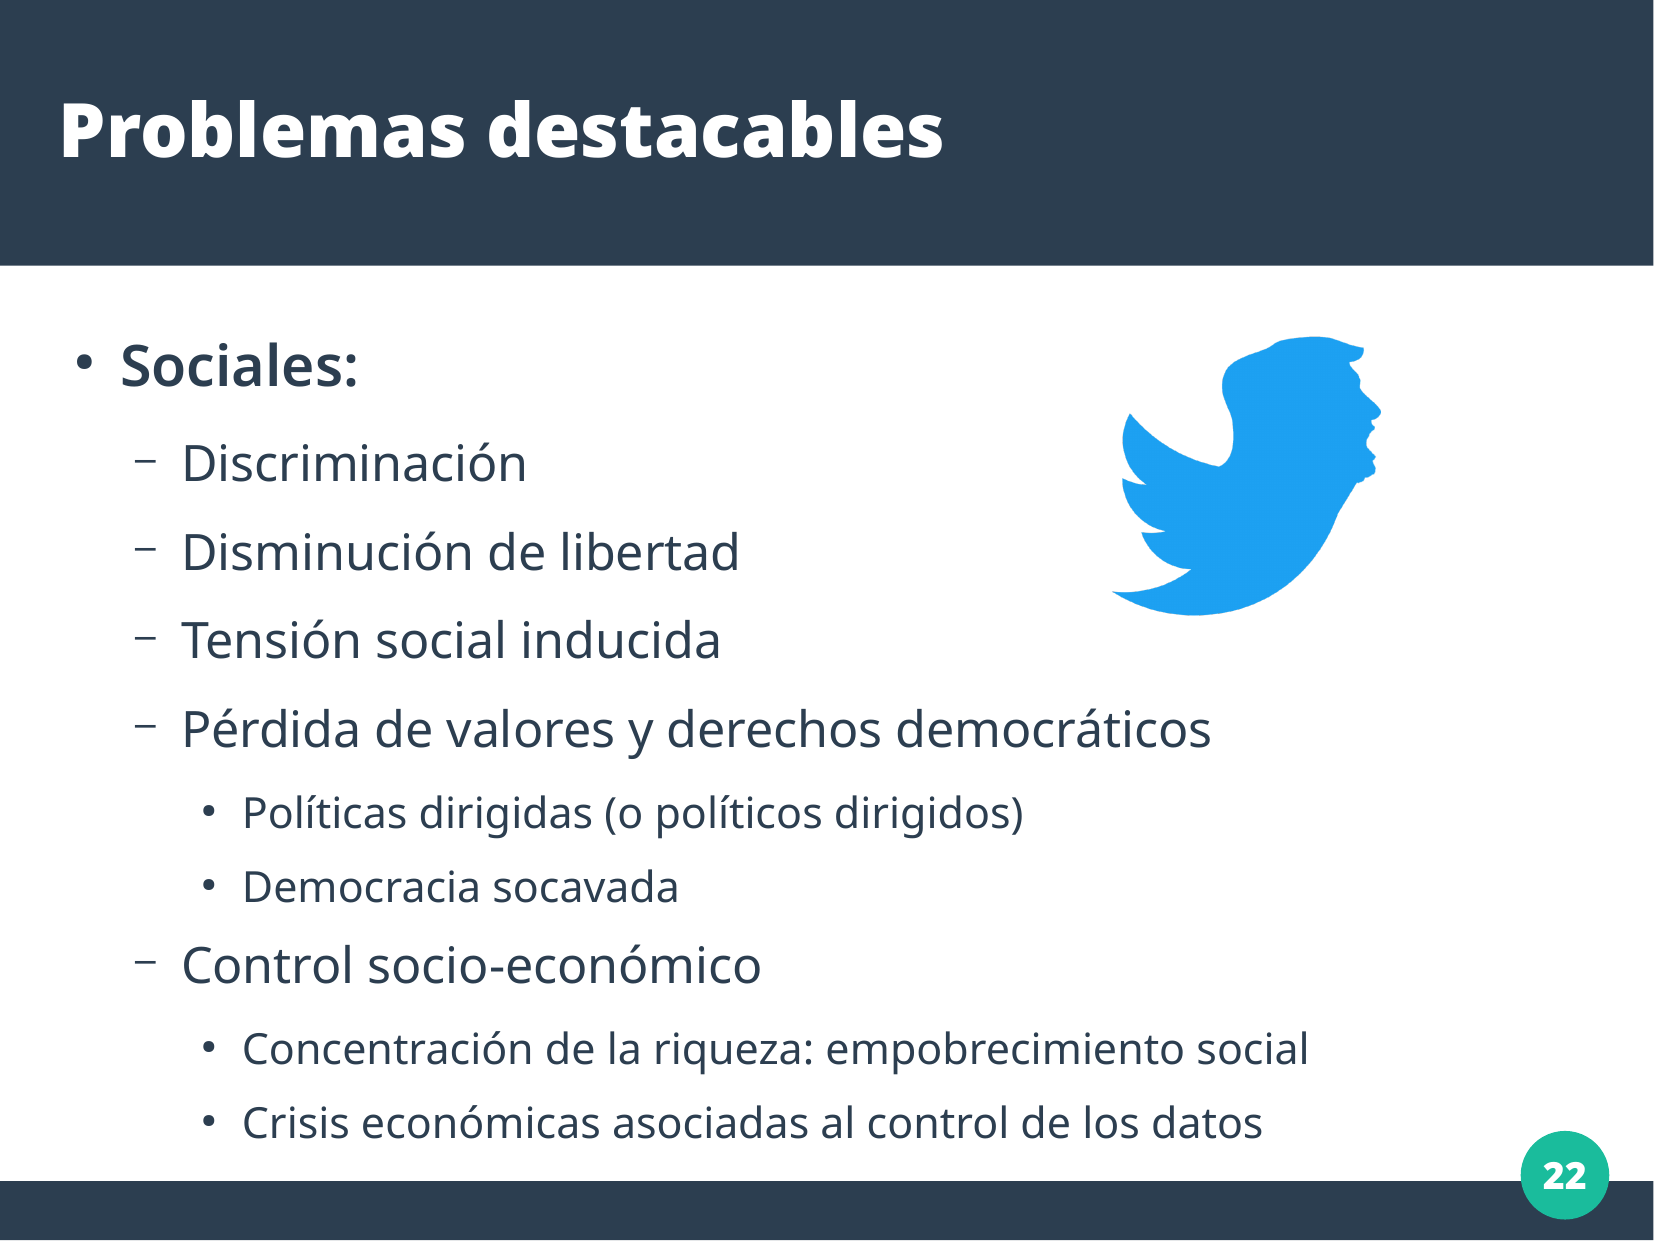

# Problemas destacables
Sociales:
Discriminación
Disminución de libertad
Tensión social inducida
Pérdida de valores y derechos democráticos
Políticas dirigidas (o políticos dirigidos)
Democracia socavada
Control socio-económico
Concentración de la riqueza: empobrecimiento social
Crisis económicas asociadas al control de los datos
22